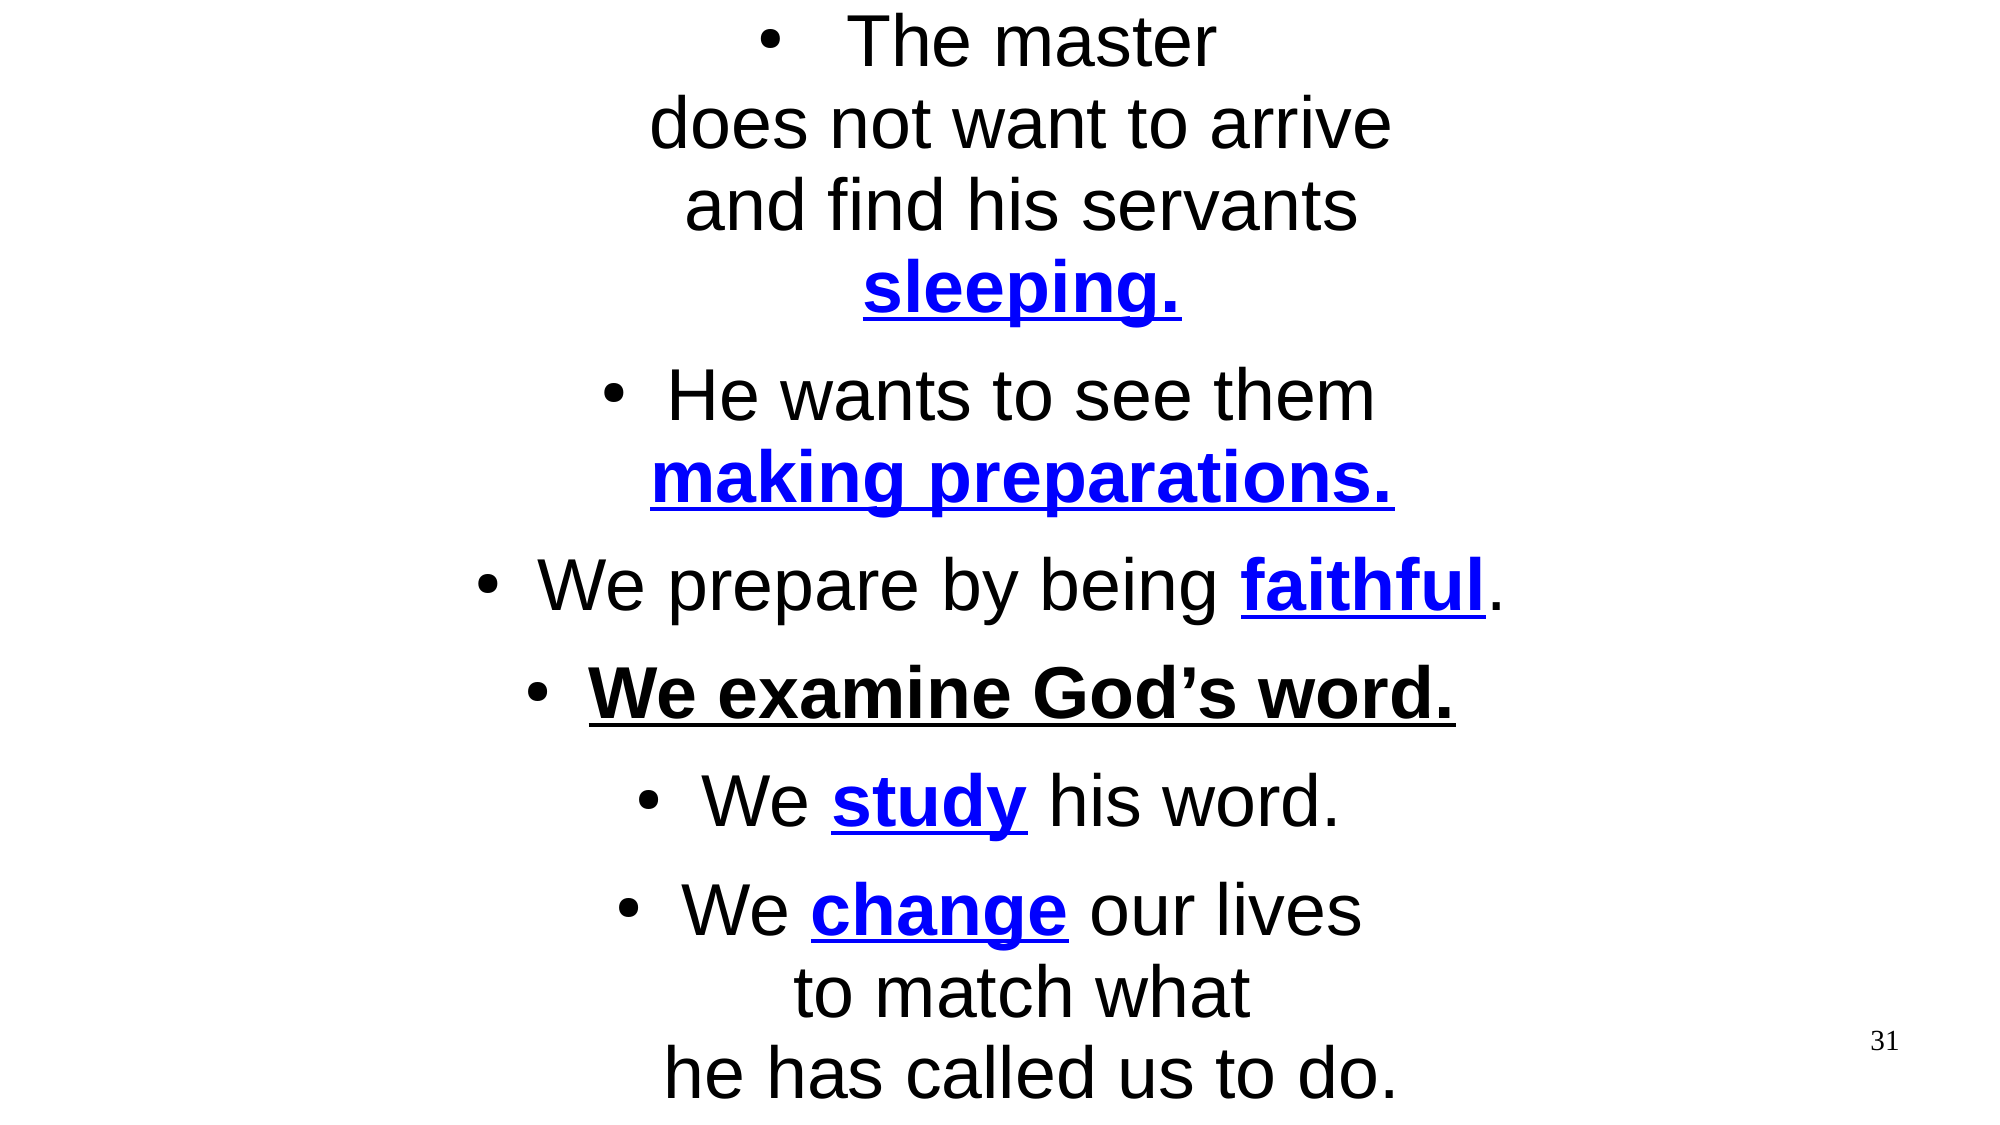

# The master does not want to arrive and find his servants sleeping.
He wants to see them
making preparations.
We prepare by being faithful.
We examine God’s word.
We study his word.
We change our lives
to match what
he has called us to do.
31